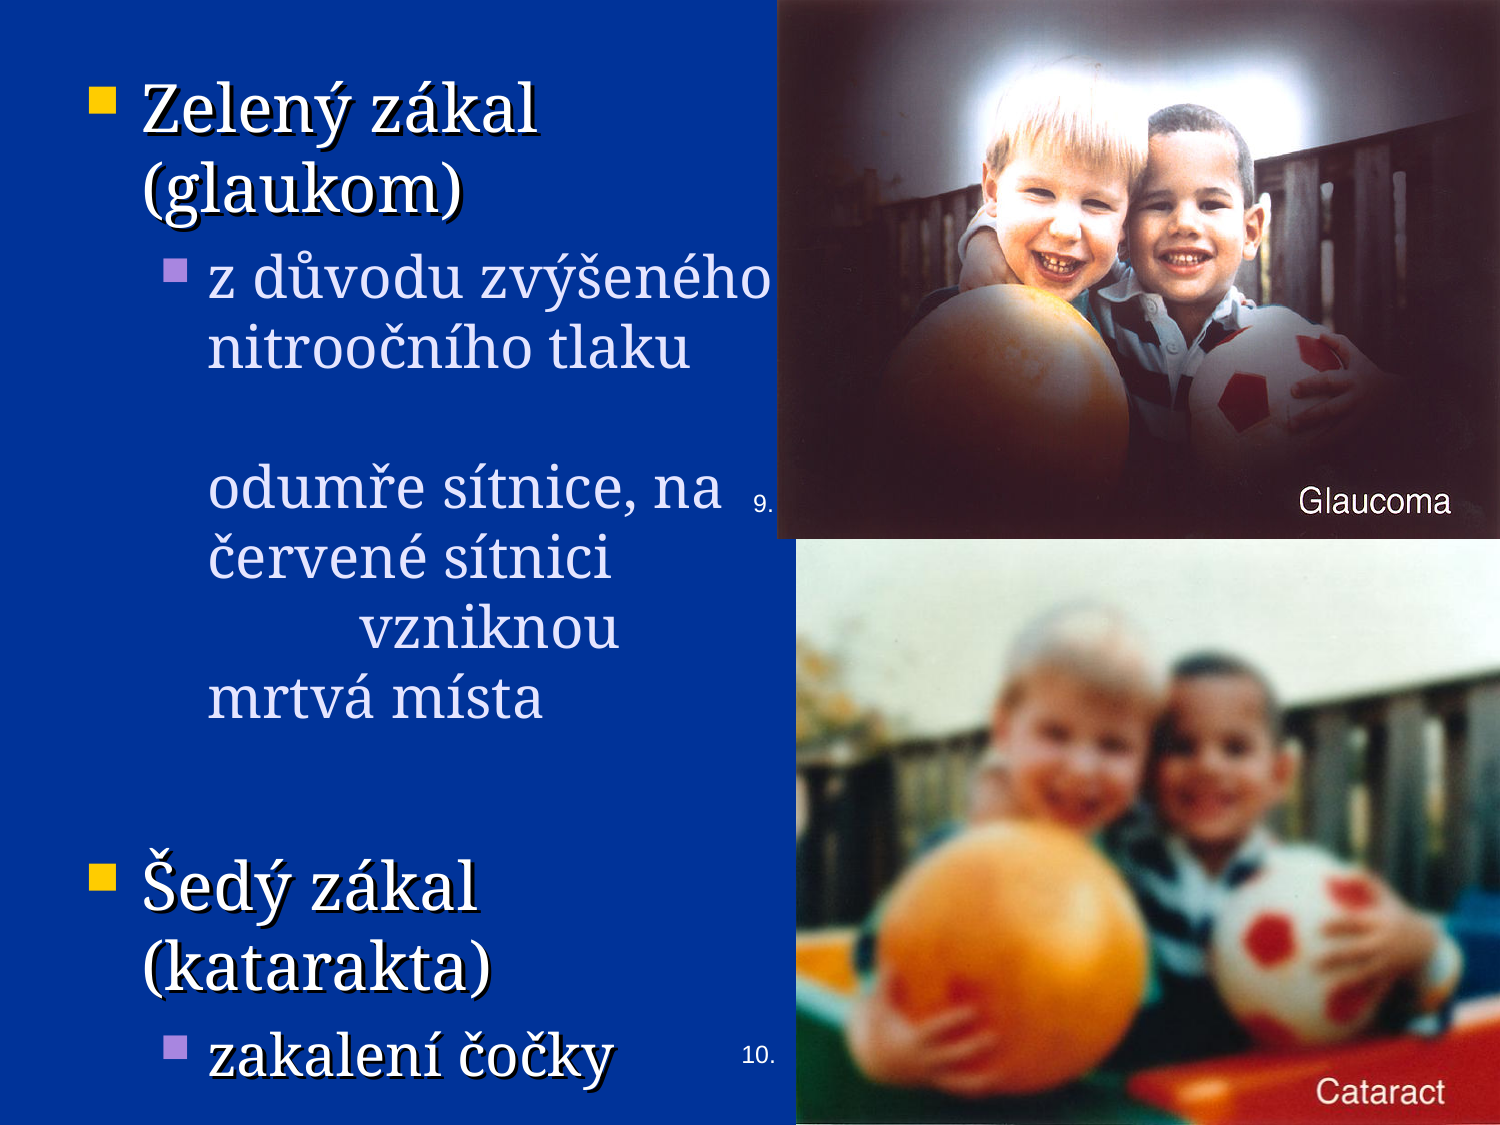

# Zelený zákal (glaukom)
z důvodu zvýšeného nitroočního tlaku odumře sítnice, na červené sítnici vzniknou mrtvá místa
Šedý zákal (katarakta)
zakalení čočky
9.
10.